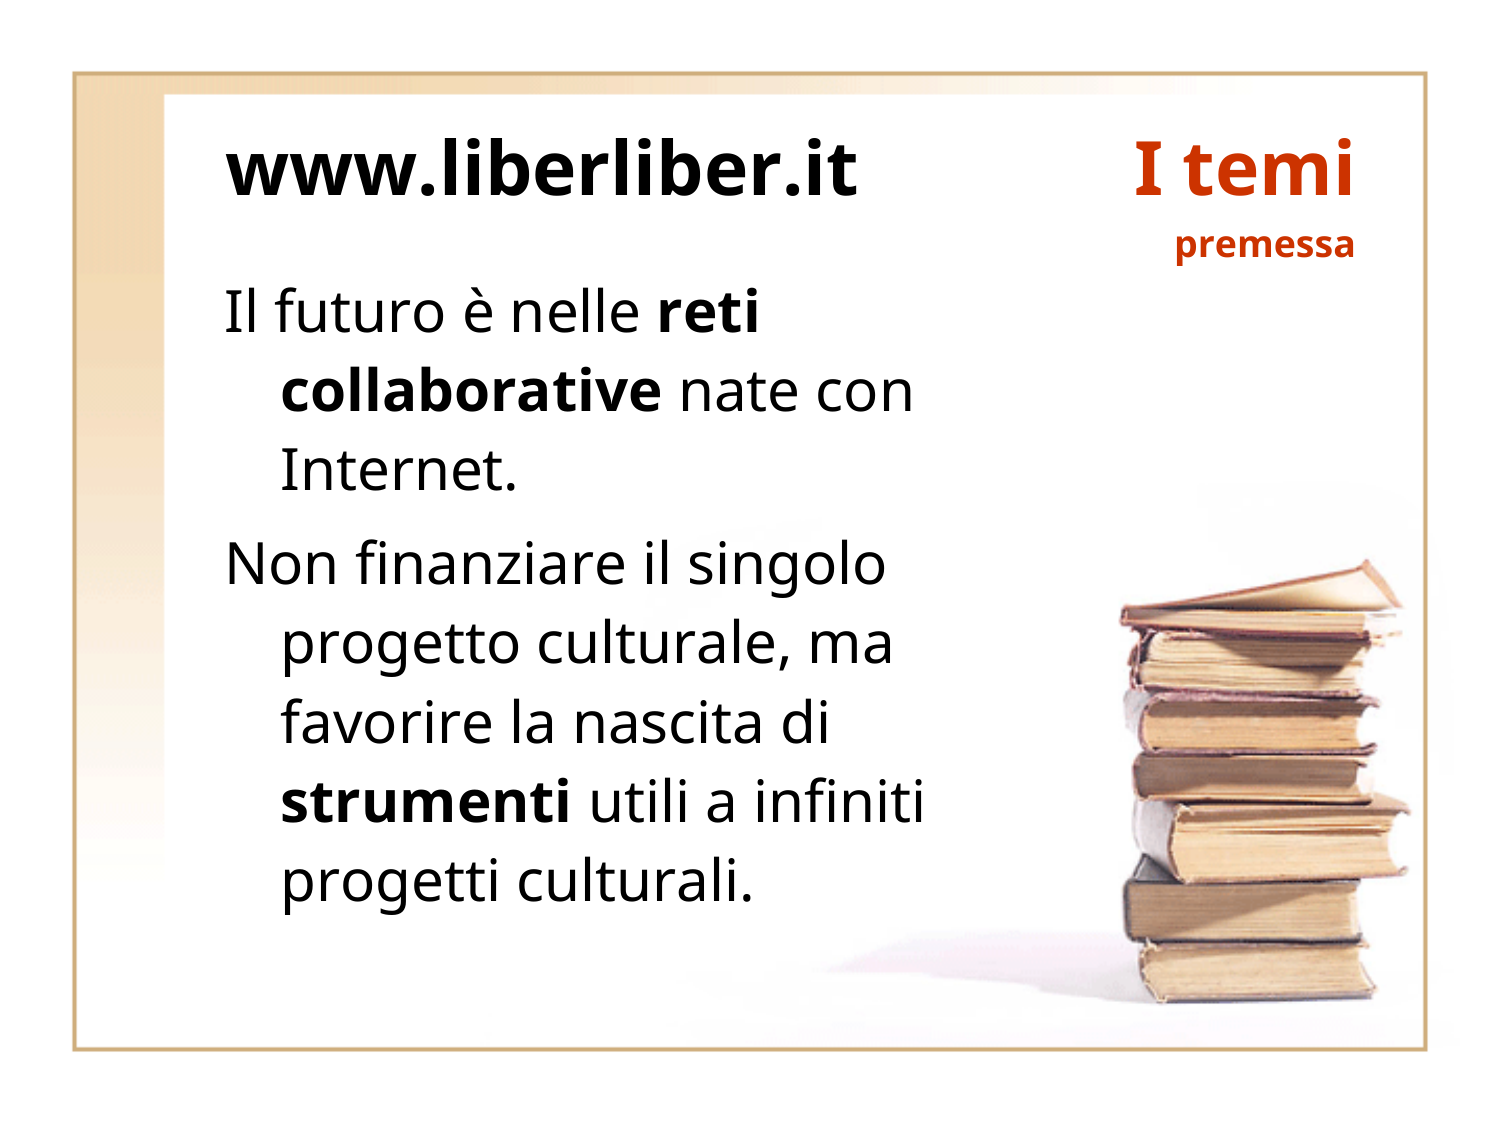

www.liberliber.it	I temi
premessa
# Il futuro è nelle reti collaborative nate con Internet.
Non finanziare il singolo progetto culturale, ma favorire la nascita di strumenti utili a infiniti progetti culturali.